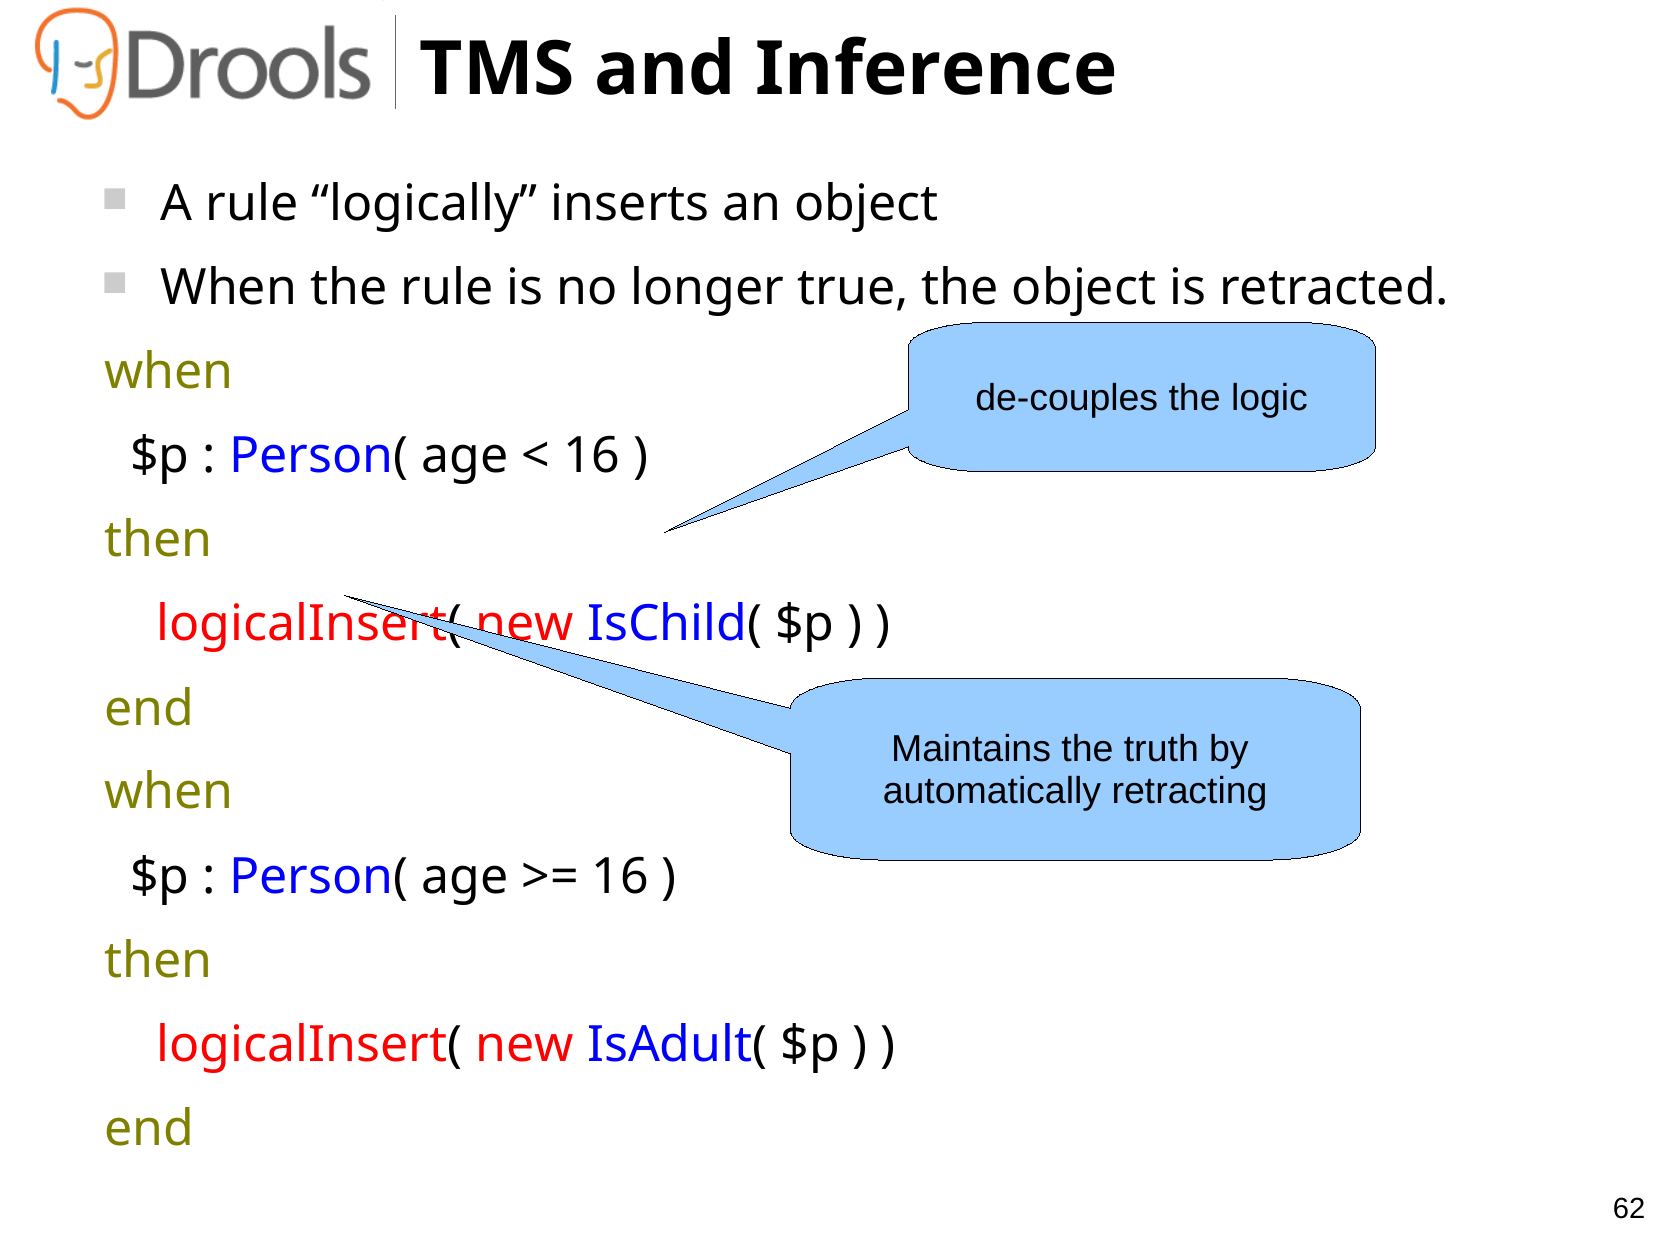

# TMS and Inference
A rule “logically” inserts an object
When the rule is no longer true, the object is retracted.
when
 $p : Person( age < 16 )
then
 logicalInsert( new IsChild( $p ) )
end
when
 $p : Person( age >= 16 )
then
 logicalInsert( new IsAdult( $p ) )
end
de-couples the logic
Maintains the truth by
automatically retracting